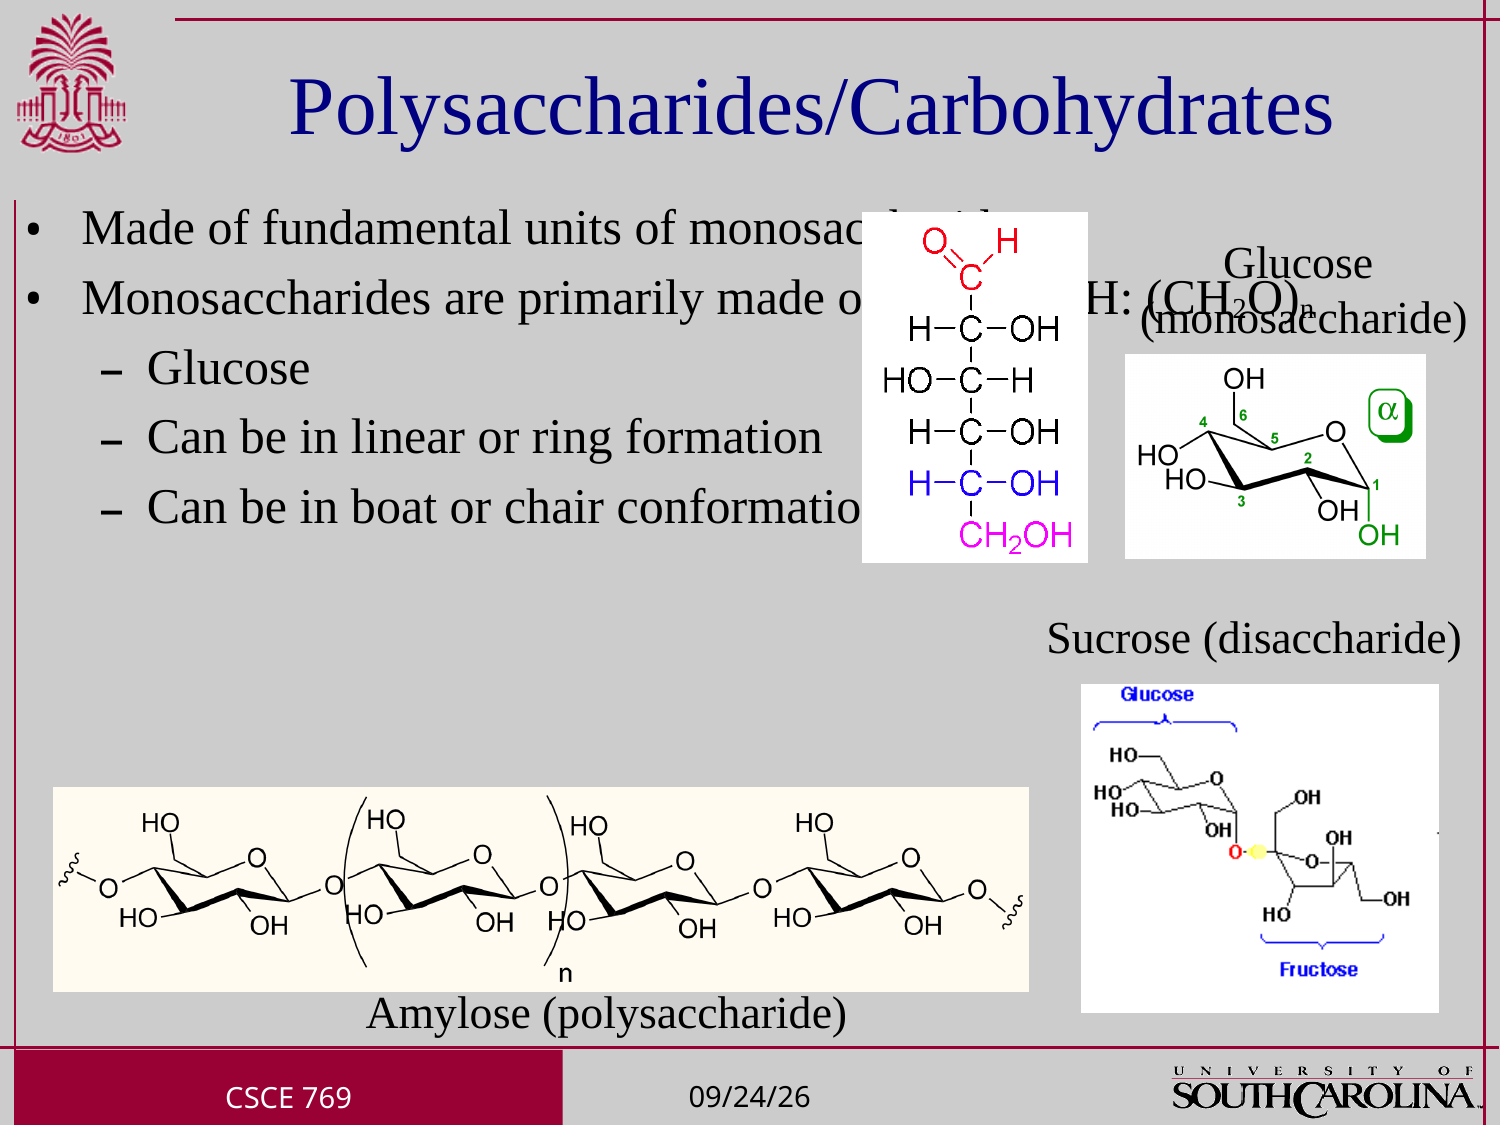

# Polysaccharides/Carbohydrates
Made of fundamental units of monosaccharides
Monosaccharides are primarily made of C, O and H: (CH2O)n
Glucose
Can be in linear or ring formation
Can be in boat or chair conformation
Glucose
(monosaccharide)
Sucrose (disaccharide)
Amylose (polysaccharide)